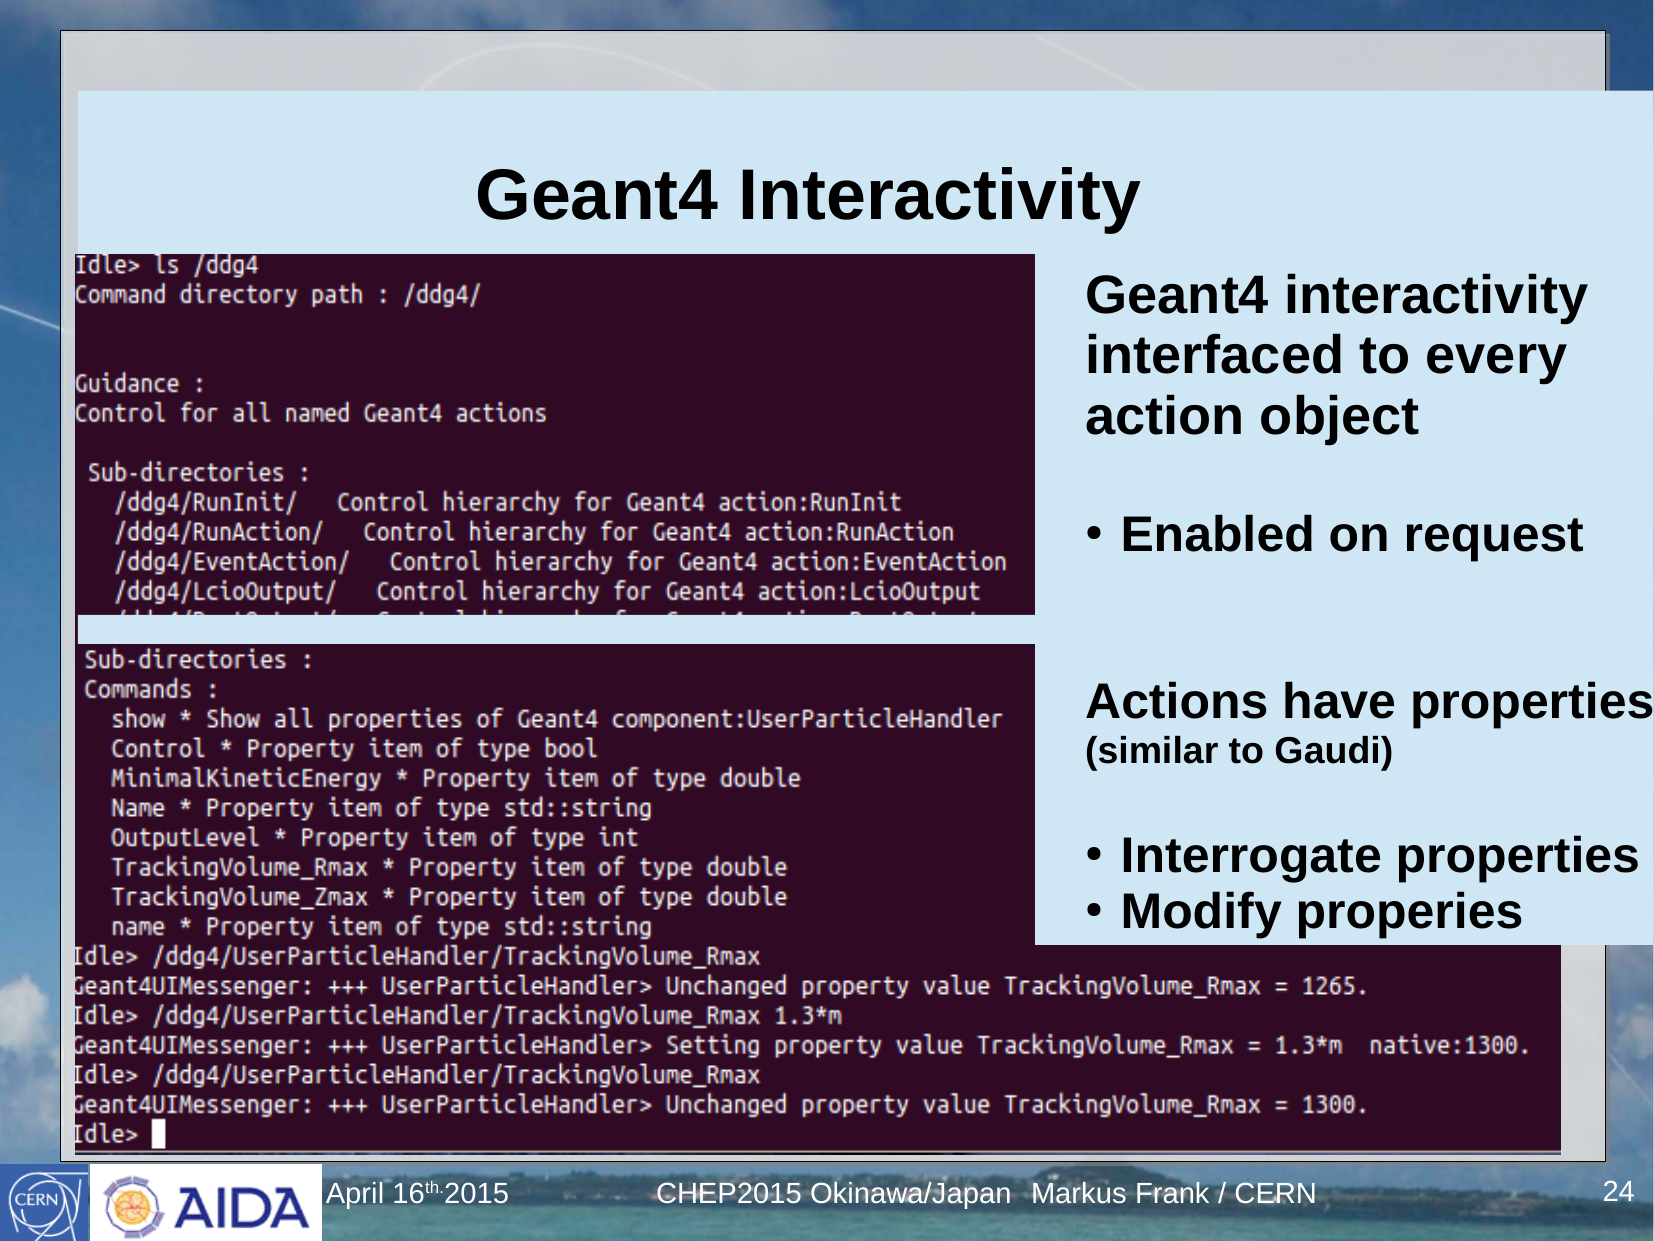

# Geant4 Interactivity
Geant4 interactivity
interfaced to every
action object
Enabled on request
Actions have properties
(similar to Gaudi)
Interrogate properties
Modify properies
24
May 24th, 2013
LHCb Simulation Day, Markus Frank / LHCb Online